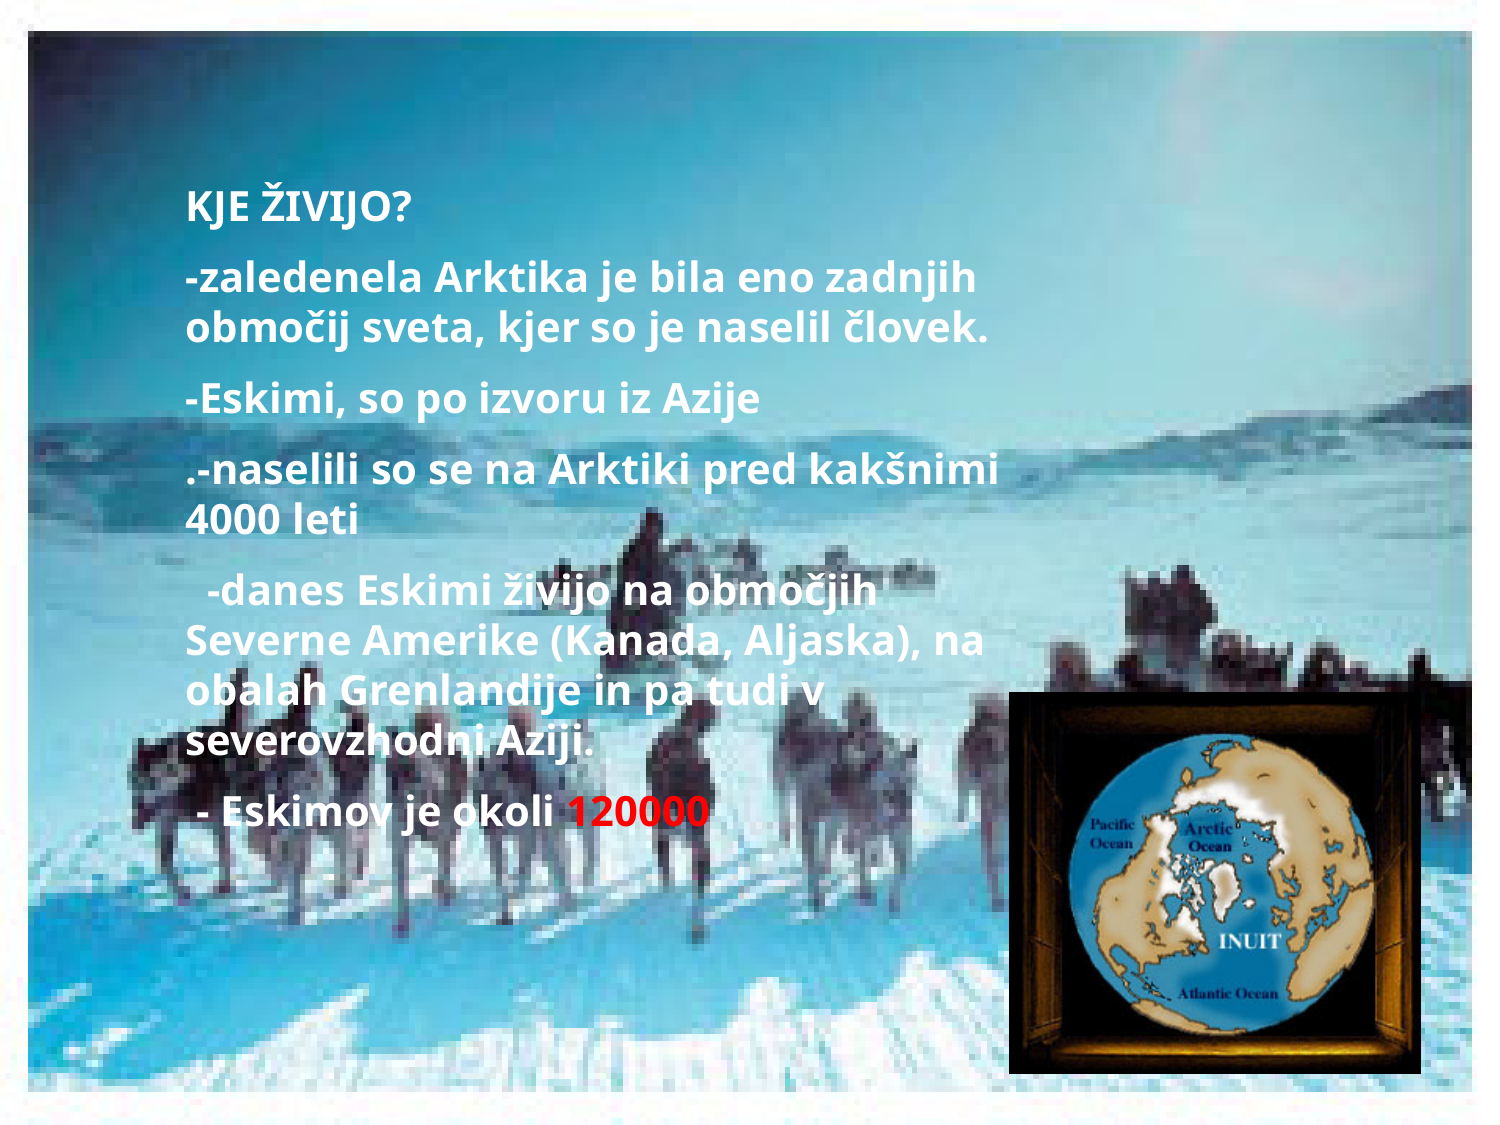

KJE ŽIVIJO?
-zaledenela Arktika je bila eno zadnjih območij sveta, kjer so je naselil človek.
-Eskimi, so po izvoru iz Azije
.-naselili so se na Arktiki pred kakšnimi 4000 leti
 -danes Eskimi živijo na območjih Severne Amerike (Kanada, Aljaska), na obalah Grenlandije in pa tudi v severovzhodni Aziji.
 - Eskimov je okoli 120000